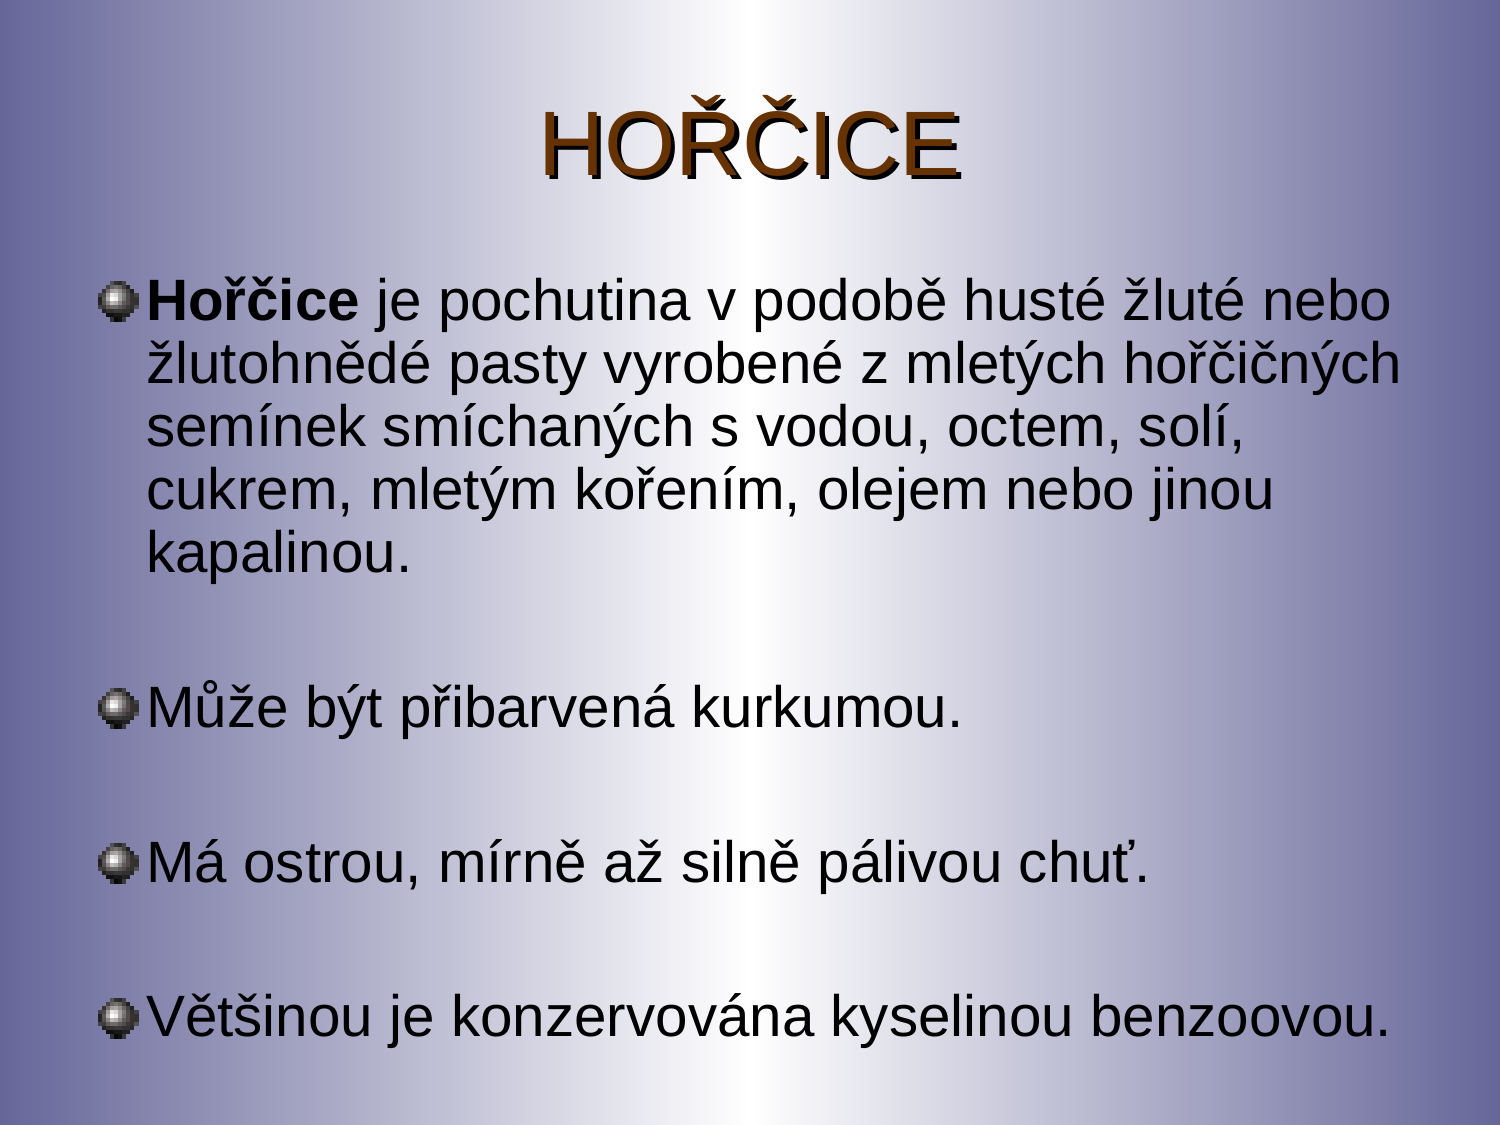

# HOŘČICE
Hořčice je pochutina v podobě husté žluté nebo žlutohnědé pasty vyrobené z mletých hořčičných semínek smíchaných s vodou, octem, solí, cukrem, mletým kořením, olejem nebo jinou kapalinou.
Může být přibarvená kurkumou.
Má ostrou, mírně až silně pálivou chuť.
Většinou je konzervována kyselinou benzoovou.